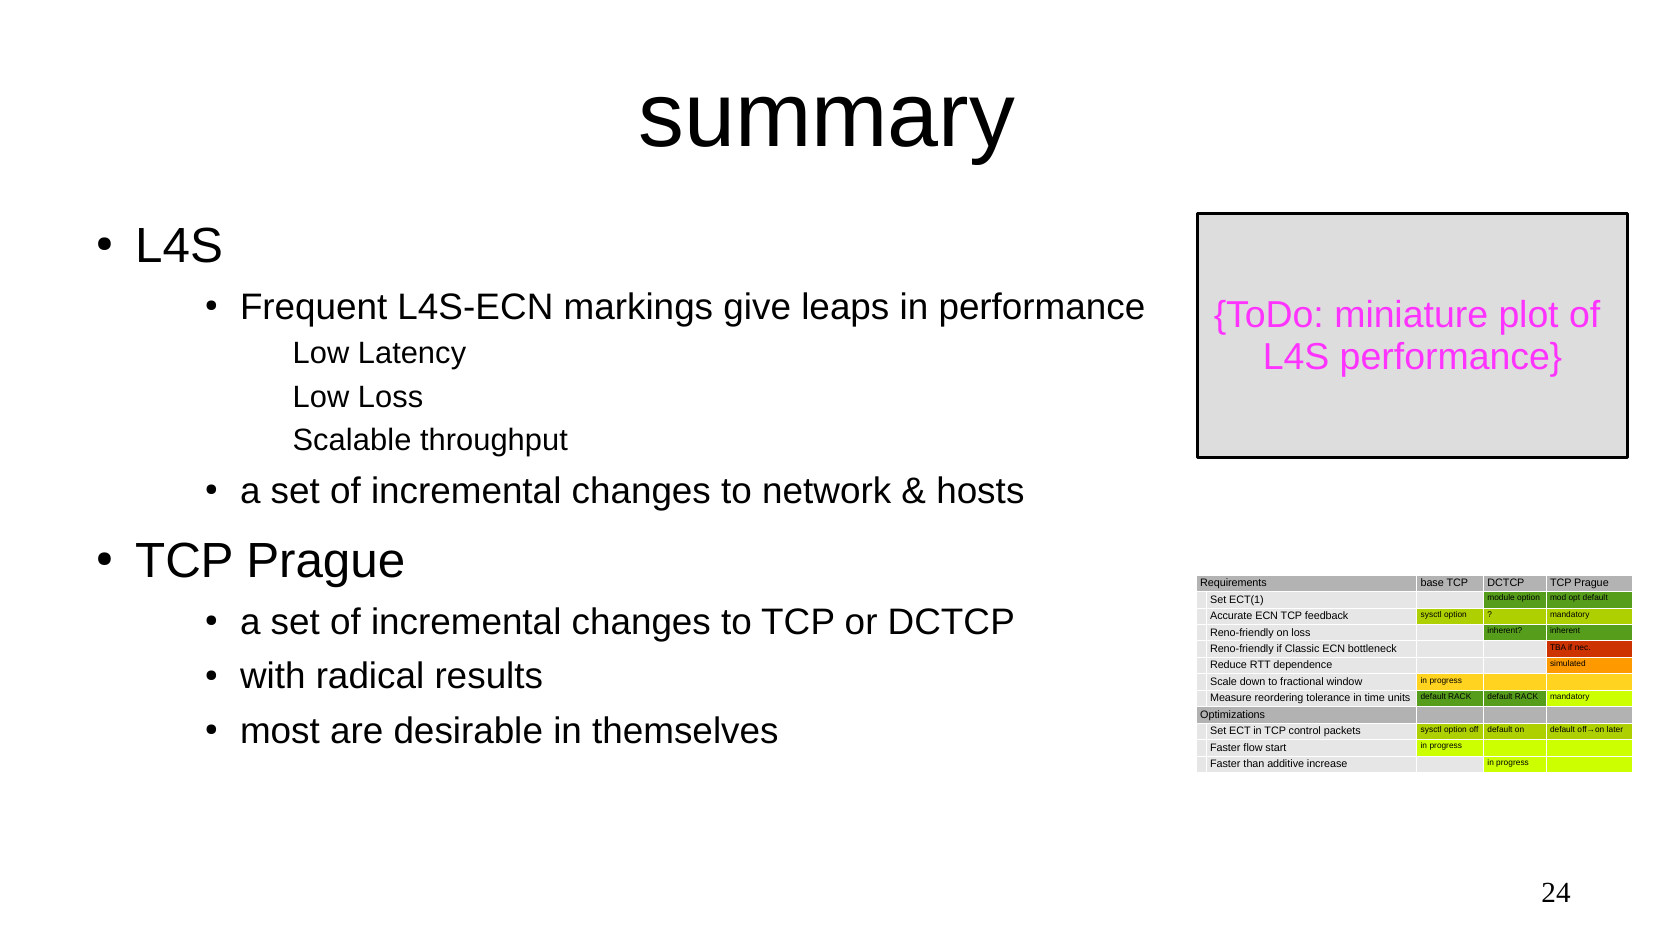

# summary
{ToDo: miniature plot of
L4S performance}
L4S
Frequent L4S-ECN markings give leaps in performance
Low Latency
Low Loss
Scalable throughput
a set of incremental changes to network & hosts
TCP Prague
a set of incremental changes to TCP or DCTCP
with radical results
most are desirable in themselves
24